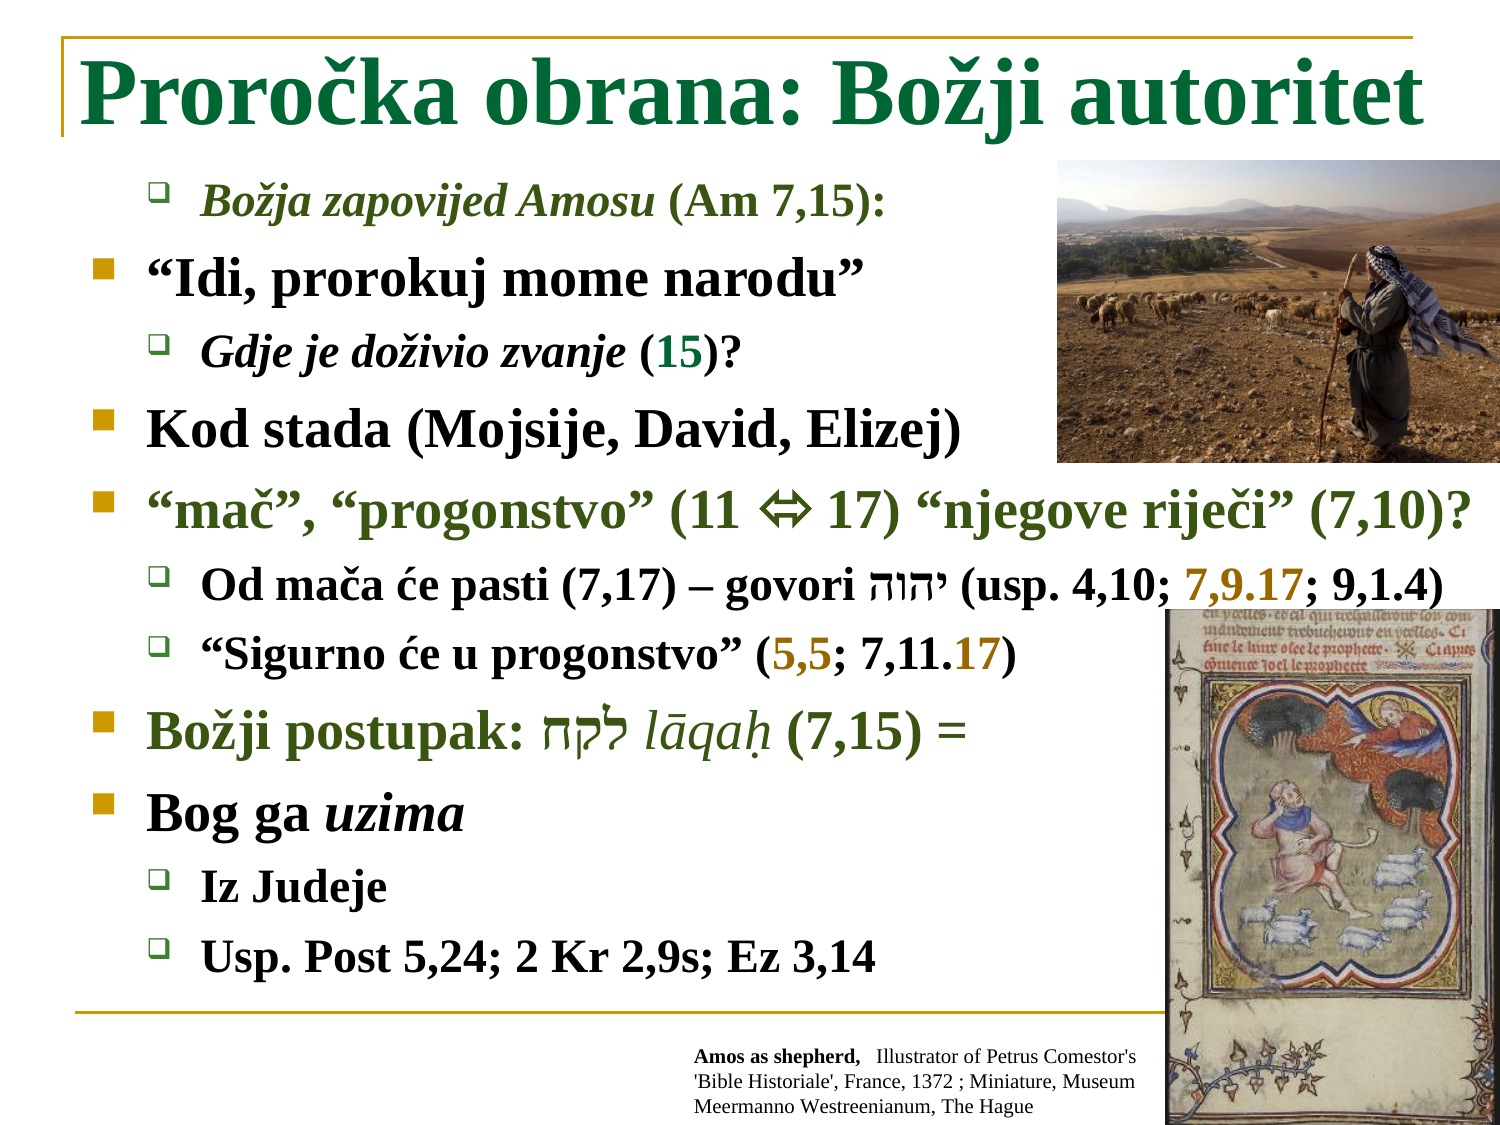

# Proročka obrana: Božji autoritet
Božja zapovijed Amosu (Am 7,15):
“Idi, prorokuj mome narodu”
Gdje je doživio zvanje (15)?
Kod stada (Mojsije, David, Elizej)
“mač”, “progonstvo” (11  17) “njegove riječi” (7,10)?
Od mača će pasti (7,17) – govori יהוה (usp. 4,10; 7,9.17; 9,1.4)
“Sigurno će u progonstvo” (5,5; 7,11.17)
Božji postupak: לקח lāqaḥ (7,15) =
Bog ga uzima
Iz Judeje
Usp. Post 5,24; 2 Kr 2,9s; Ez 3,14
Amos as shepherd,   Illustrator of Petrus Comestor's 'Bible Historiale', France, 1372 ; Miniature, Museum Meermanno Westreenianum, The Hague